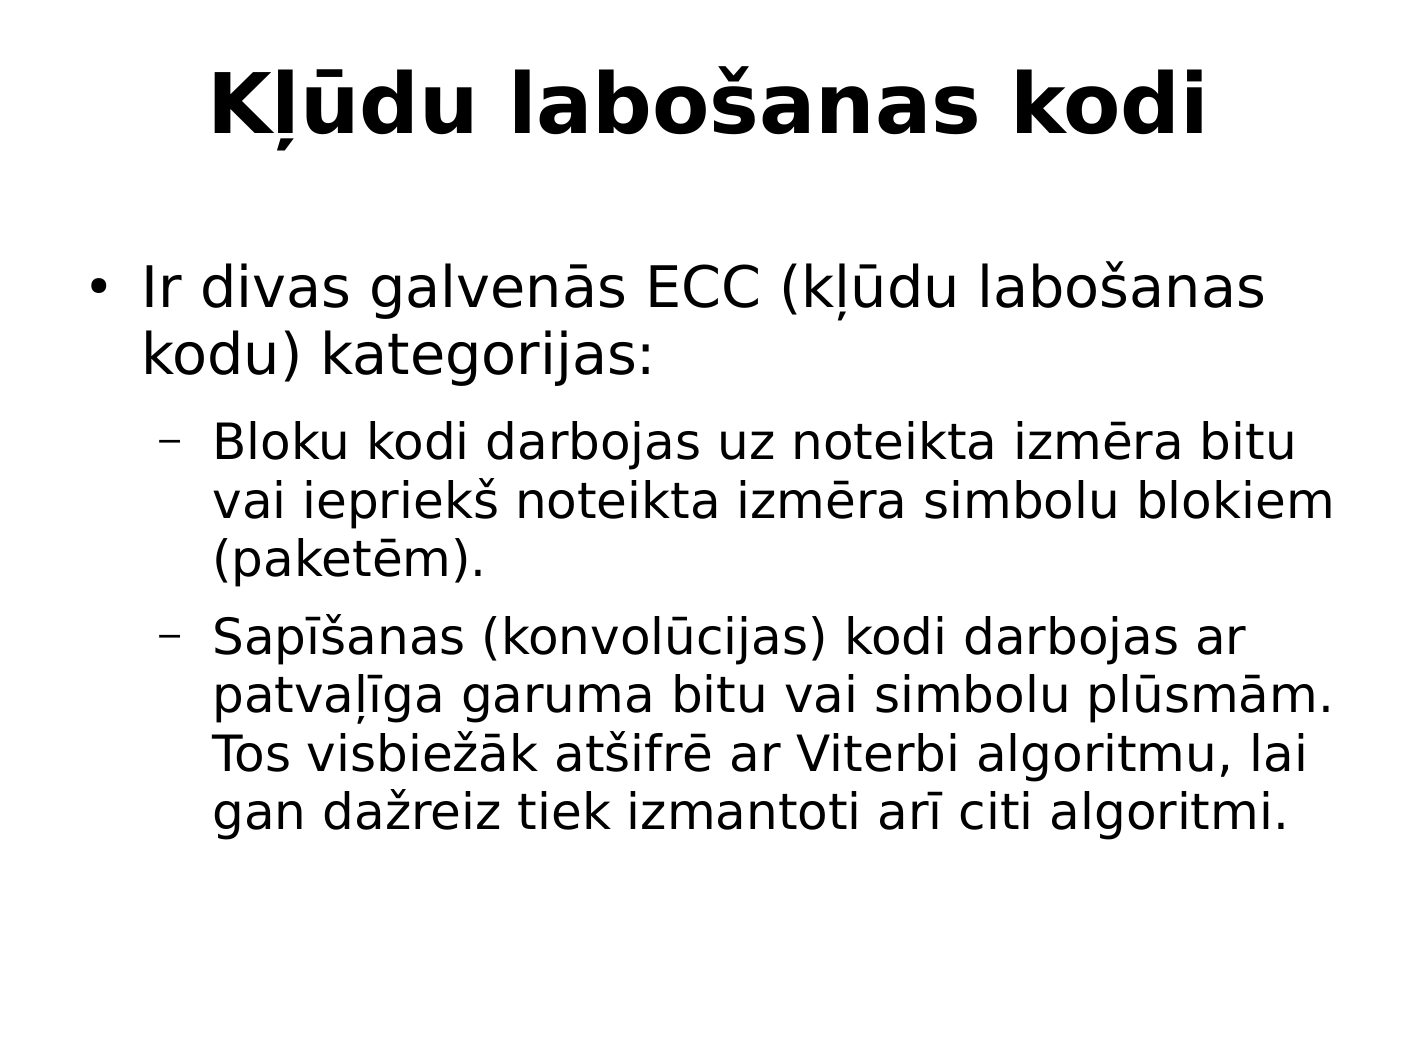

# Kļūdu labošanas kodi
Ir divas galvenās ECC (kļūdu labošanas kodu) kategorijas:
Bloku kodi darbojas uz noteikta izmēra bitu vai iepriekš noteikta izmēra simbolu blokiem (paketēm).
Sapīšanas (konvolūcijas) kodi darbojas ar patvaļīga garuma bitu vai simbolu plūsmām. Tos visbiežāk atšifrē ar Viterbi algoritmu, lai gan dažreiz tiek izmantoti arī citi algoritmi.